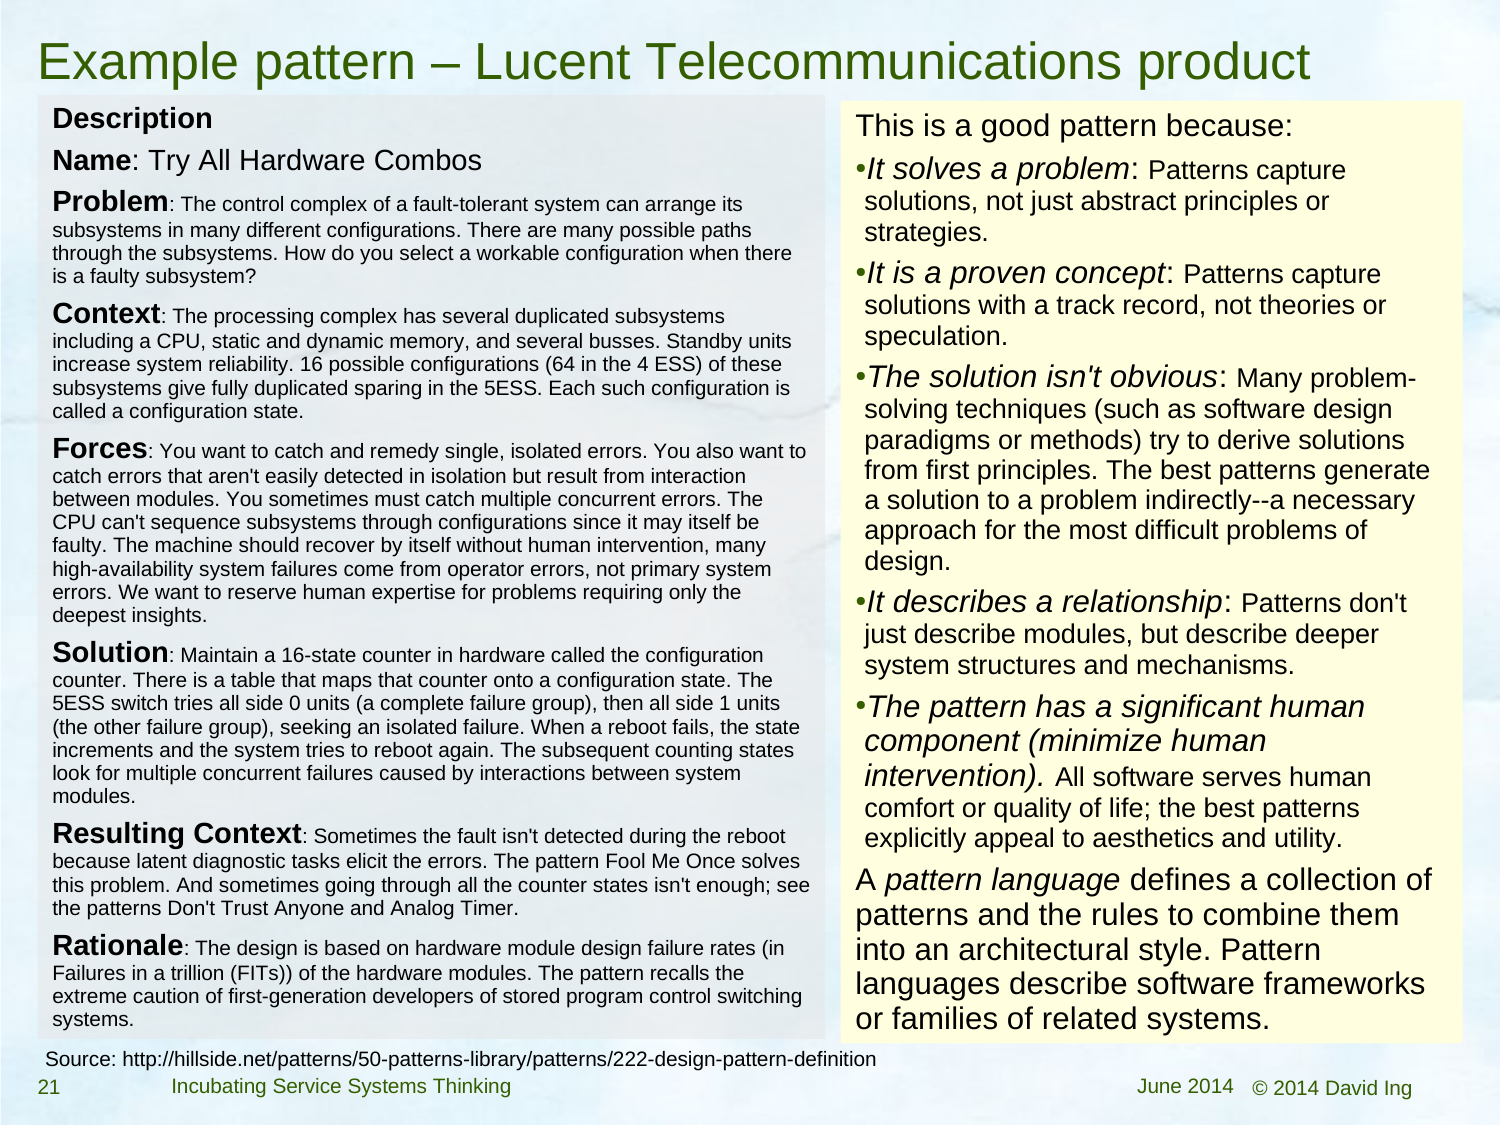

# Example pattern – Lucent Telecommunications product
Description
Name: Try All Hardware Combos
Problem: The control complex of a fault-tolerant system can arrange its subsystems in many different configurations. There are many possible paths through the subsystems. How do you select a workable configuration when there is a faulty subsystem?
Context: The processing complex has several duplicated subsystems including a CPU, static and dynamic memory, and several busses. Standby units increase system reliability. 16 possible configurations (64 in the 4 ESS) of these subsystems give fully duplicated sparing in the 5ESS. Each such configuration is called a configuration state.
Forces: You want to catch and remedy single, isolated errors. You also want to catch errors that aren't easily detected in isolation but result from interaction between modules. You sometimes must catch multiple concurrent errors. The CPU can't sequence subsystems through configurations since it may itself be faulty. The machine should recover by itself without human intervention, many high-availability system failures come from operator errors, not primary system errors. We want to reserve human expertise for problems requiring only the deepest insights.
Solution: Maintain a 16-state counter in hardware called the configuration counter. There is a table that maps that counter onto a configuration state. The 5ESS switch tries all side 0 units (a complete failure group), then all side 1 units (the other failure group), seeking an isolated failure. When a reboot fails, the state increments and the system tries to reboot again. The subsequent counting states look for multiple concurrent failures caused by interactions between system modules.
Resulting Context: Sometimes the fault isn't detected during the reboot because latent diagnostic tasks elicit the errors. The pattern Fool Me Once solves this problem. And sometimes going through all the counter states isn't enough; see the patterns Don't Trust Anyone and Analog Timer.
Rationale: The design is based on hardware module design failure rates (in Failures in a trillion (FITs)) of the hardware modules. The pattern recalls the extreme caution of first-generation developers of stored program control switching systems.
This is a good pattern because:
It solves a problem: Patterns capture solutions, not just abstract principles or strategies.
It is a proven concept: Patterns capture solutions with a track record, not theories or speculation.
The solution isn't obvious: Many problem-solving techniques (such as software design paradigms or methods) try to derive solutions from first principles. The best patterns generate a solution to a problem indirectly--a necessary approach for the most difficult problems of design.
It describes a relationship: Patterns don't just describe modules, but describe deeper system structures and mechanisms.
The pattern has a significant human component (minimize human intervention). All software serves human comfort or quality of life; the best patterns explicitly appeal to aesthetics and utility.
A pattern language defines a collection of patterns and the rules to combine them into an architectural style. Pattern languages describe software frameworks or families of related systems.
Source: http://hillside.net/patterns/50-patterns-library/patterns/222-design-pattern-definition
Incubating Service Systems Thinking
June 2014
21